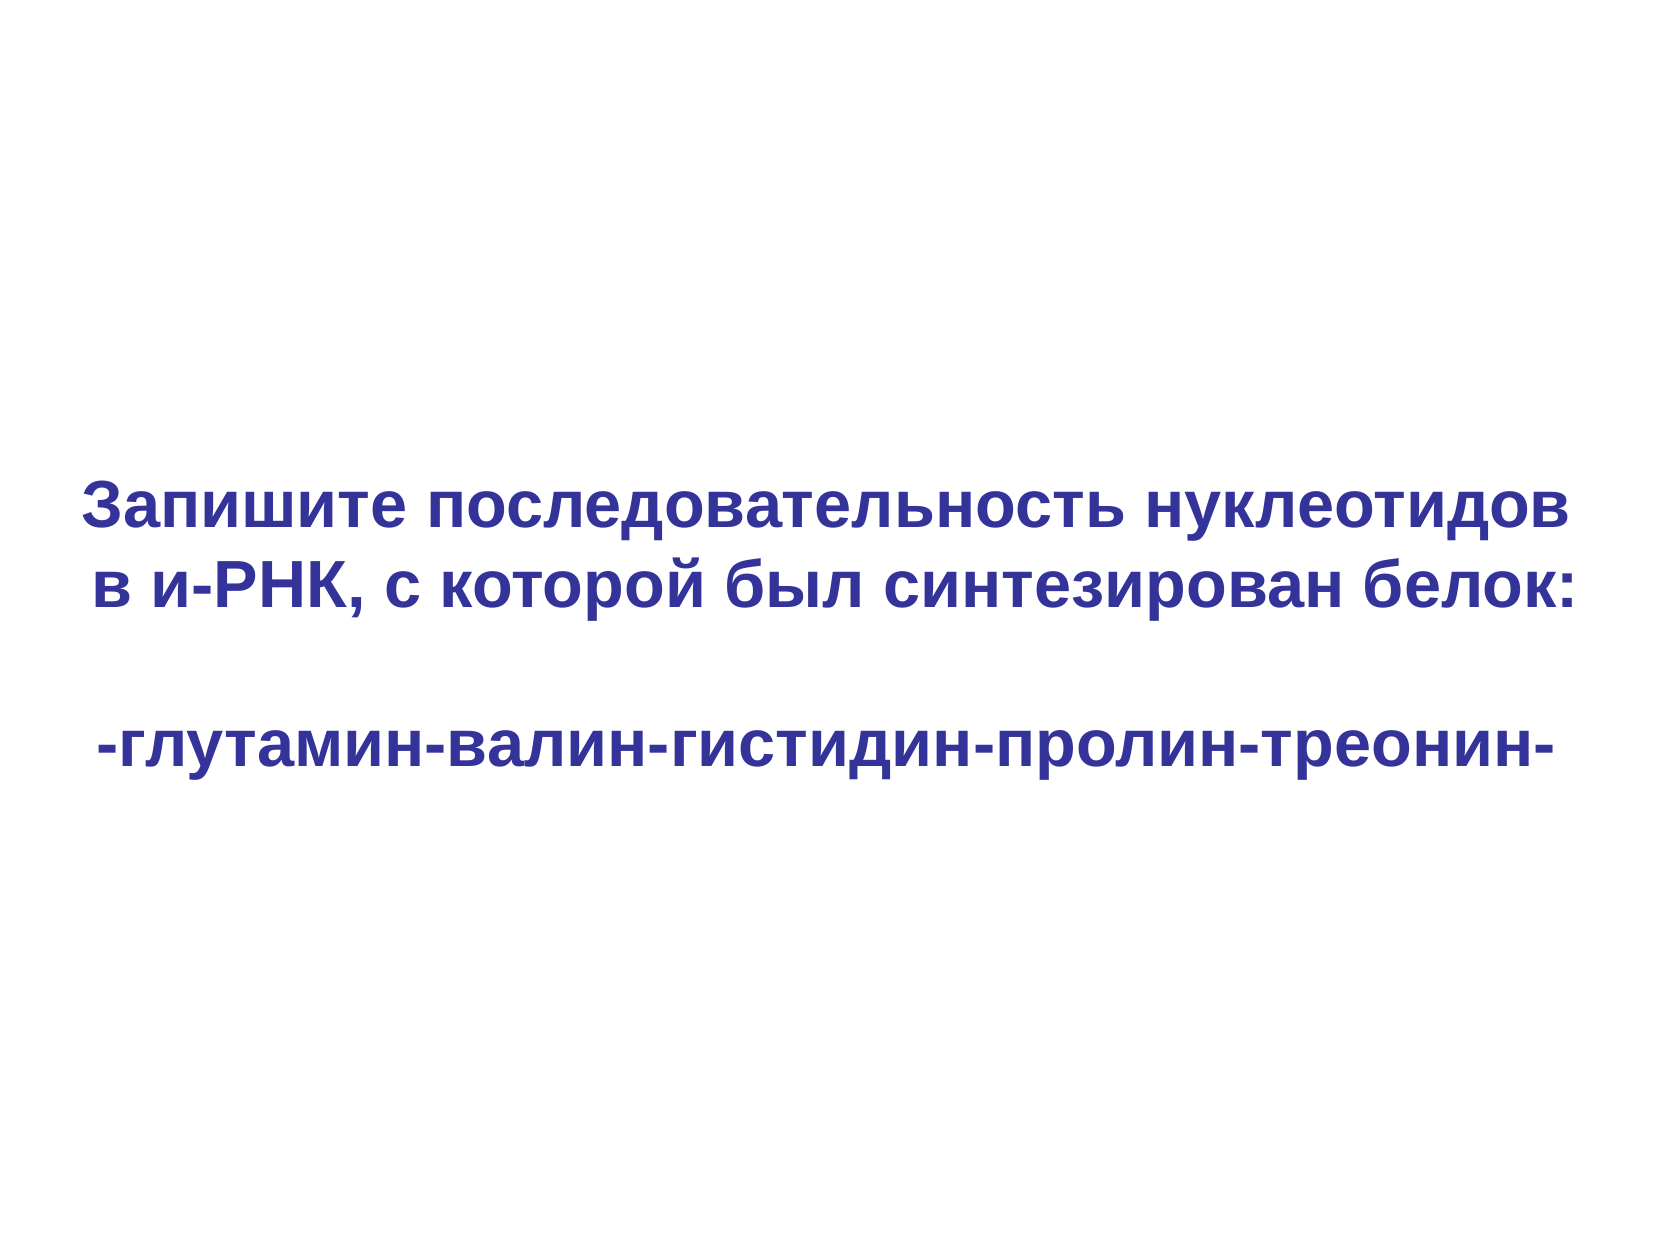

Запишите последовательность нуклеотидов
 в и-РНК, с которой был синтезирован белок:
-глутамин-валин-гистидин-пролин-треонин-